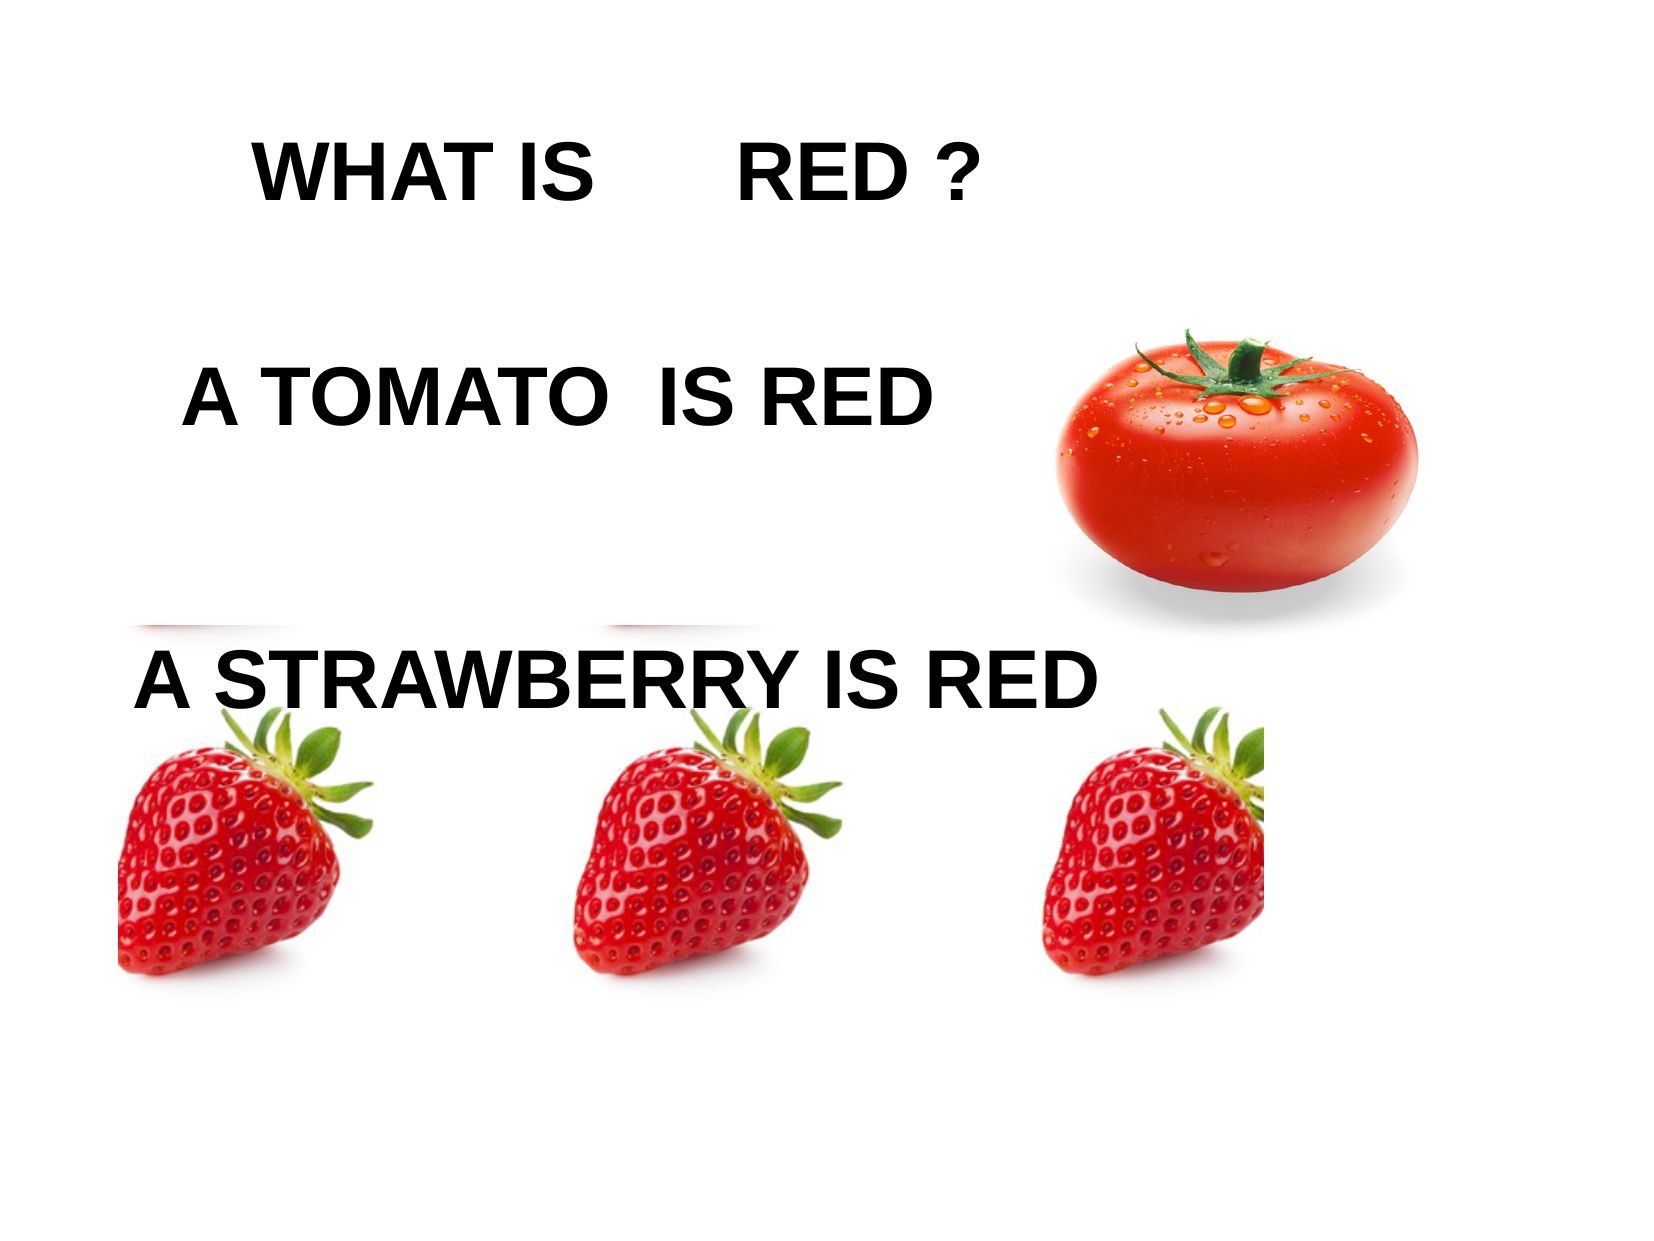

WHAT IS RED ?
A TOMATO IS RED
A STRAWBERRY IS RED